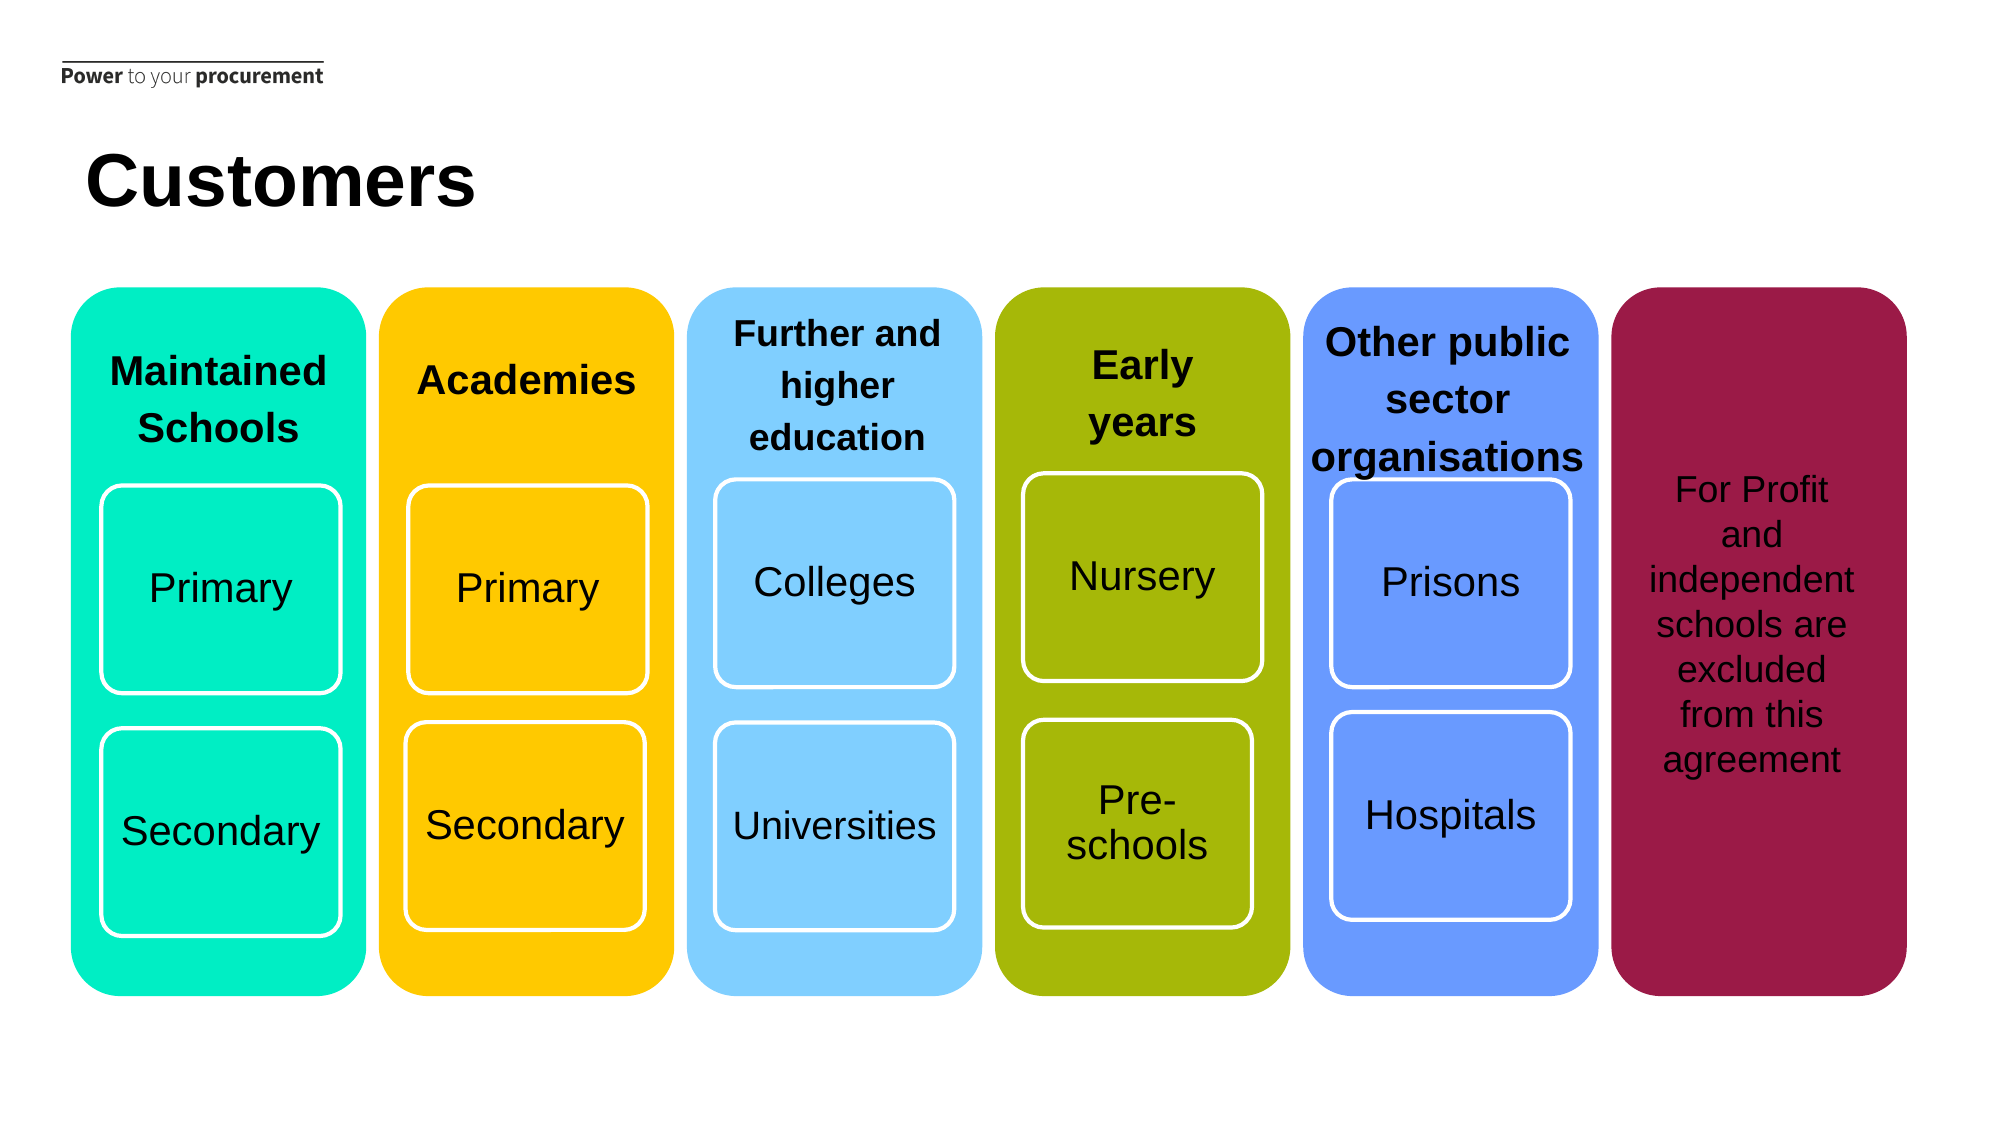

Customers
Further and higher education
Other public sector organisations
Early years
Maintained Schools
Academies
For Profit and independent schools are excluded from this agreement
Nursery
Colleges
Prisons
Primary
Primary
Hospitals
Pre-
schools
Secondary
Universities
Secondary